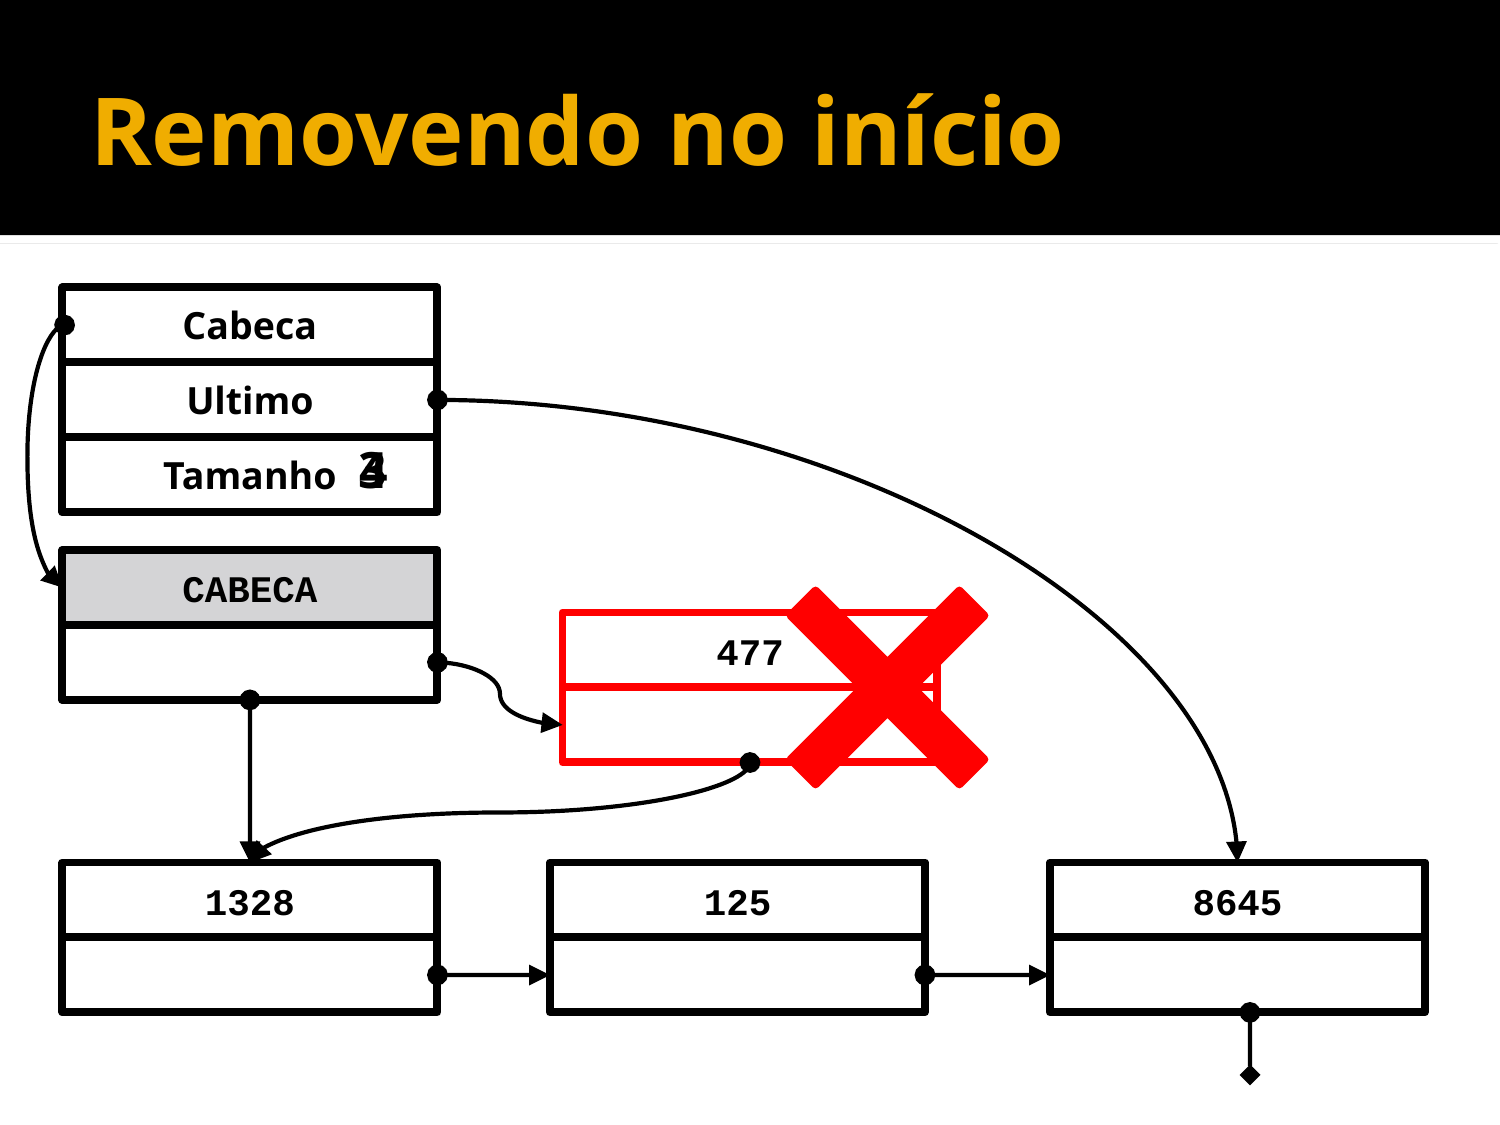

# Removendo no início
Cabeca
Ultimo
3
4
Tamanho
CABECA
477
1328
125
8645